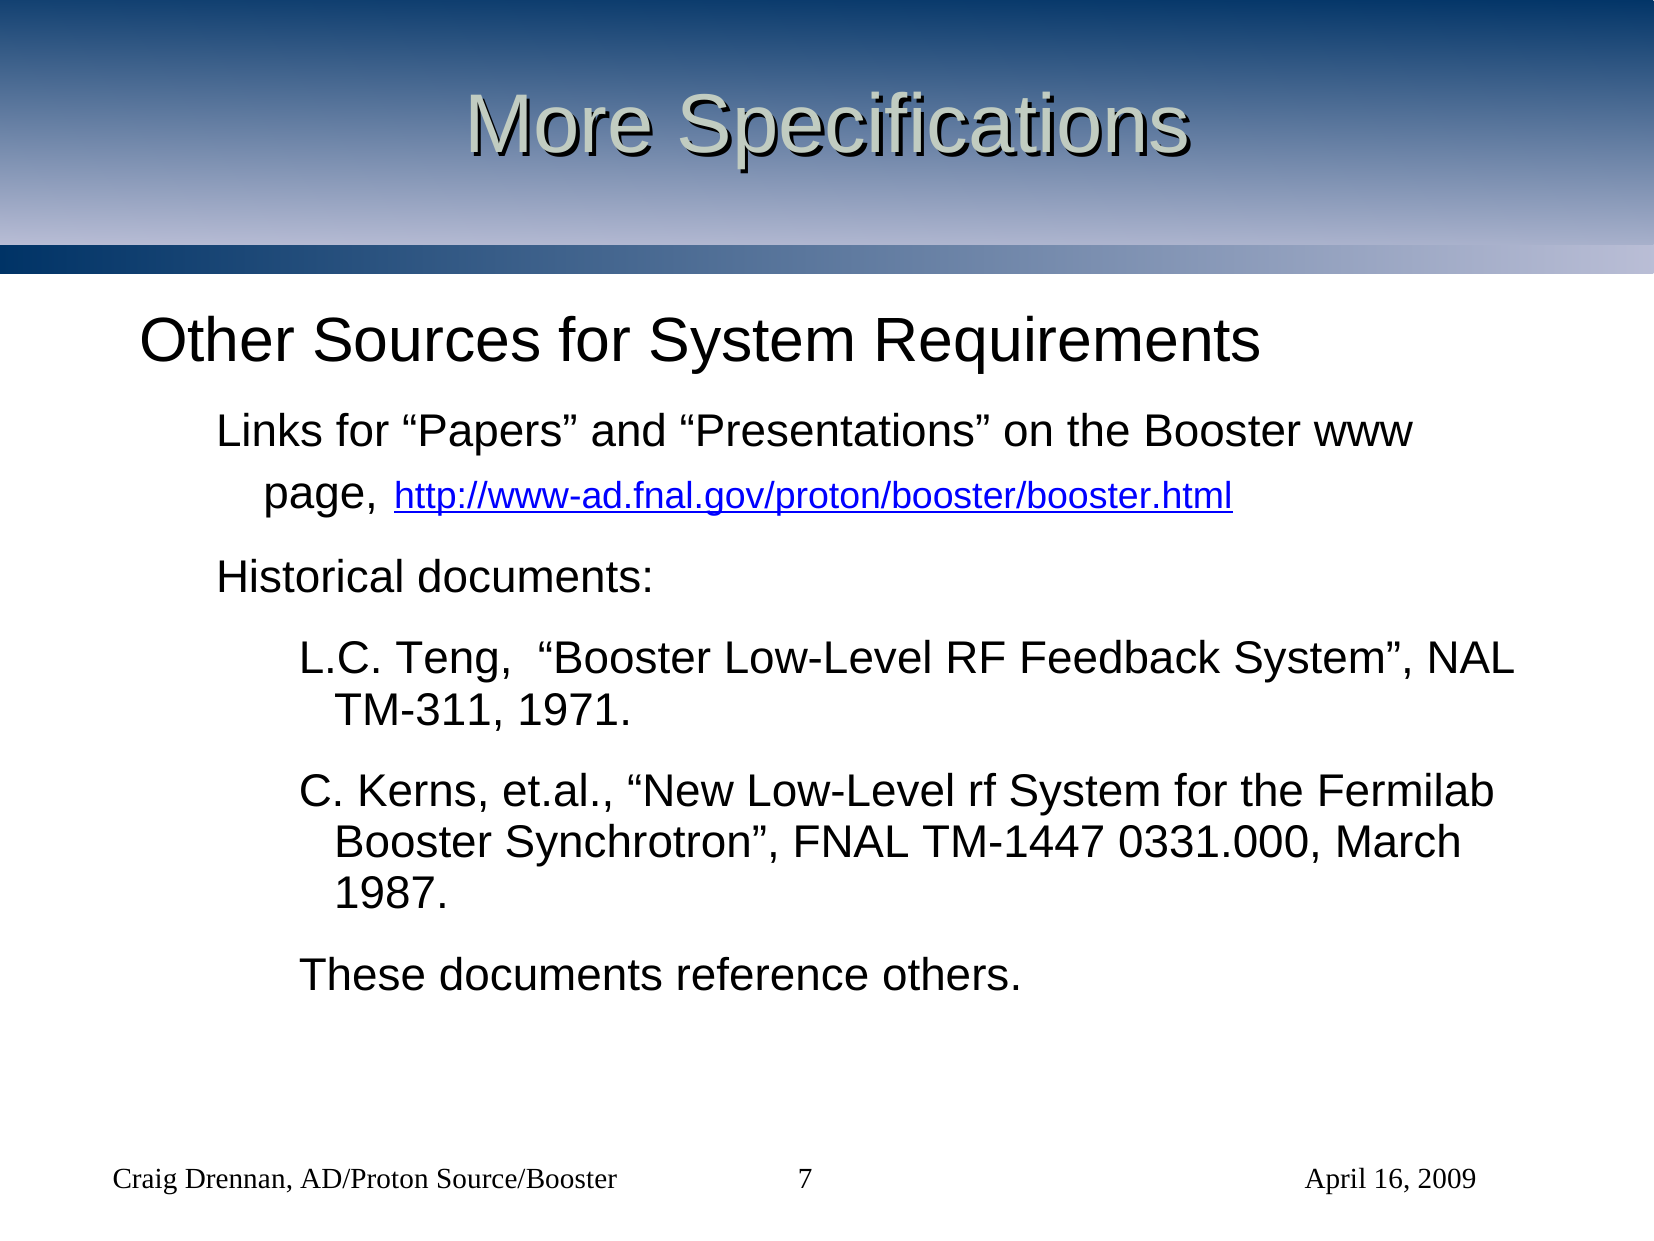

# More Specifications
Other Sources for System Requirements
Links for “Papers” and “Presentations” on the Booster www page, http://www-ad.fnal.gov/proton/booster/booster.html
Historical documents:
L.C. Teng, “Booster Low-Level RF Feedback System”, NAL TM-311, 1971.
C. Kerns, et.al., “New Low-Level rf System for the Fermilab Booster Synchrotron”, FNAL TM-1447 0331.000, March 1987.
These documents reference others.